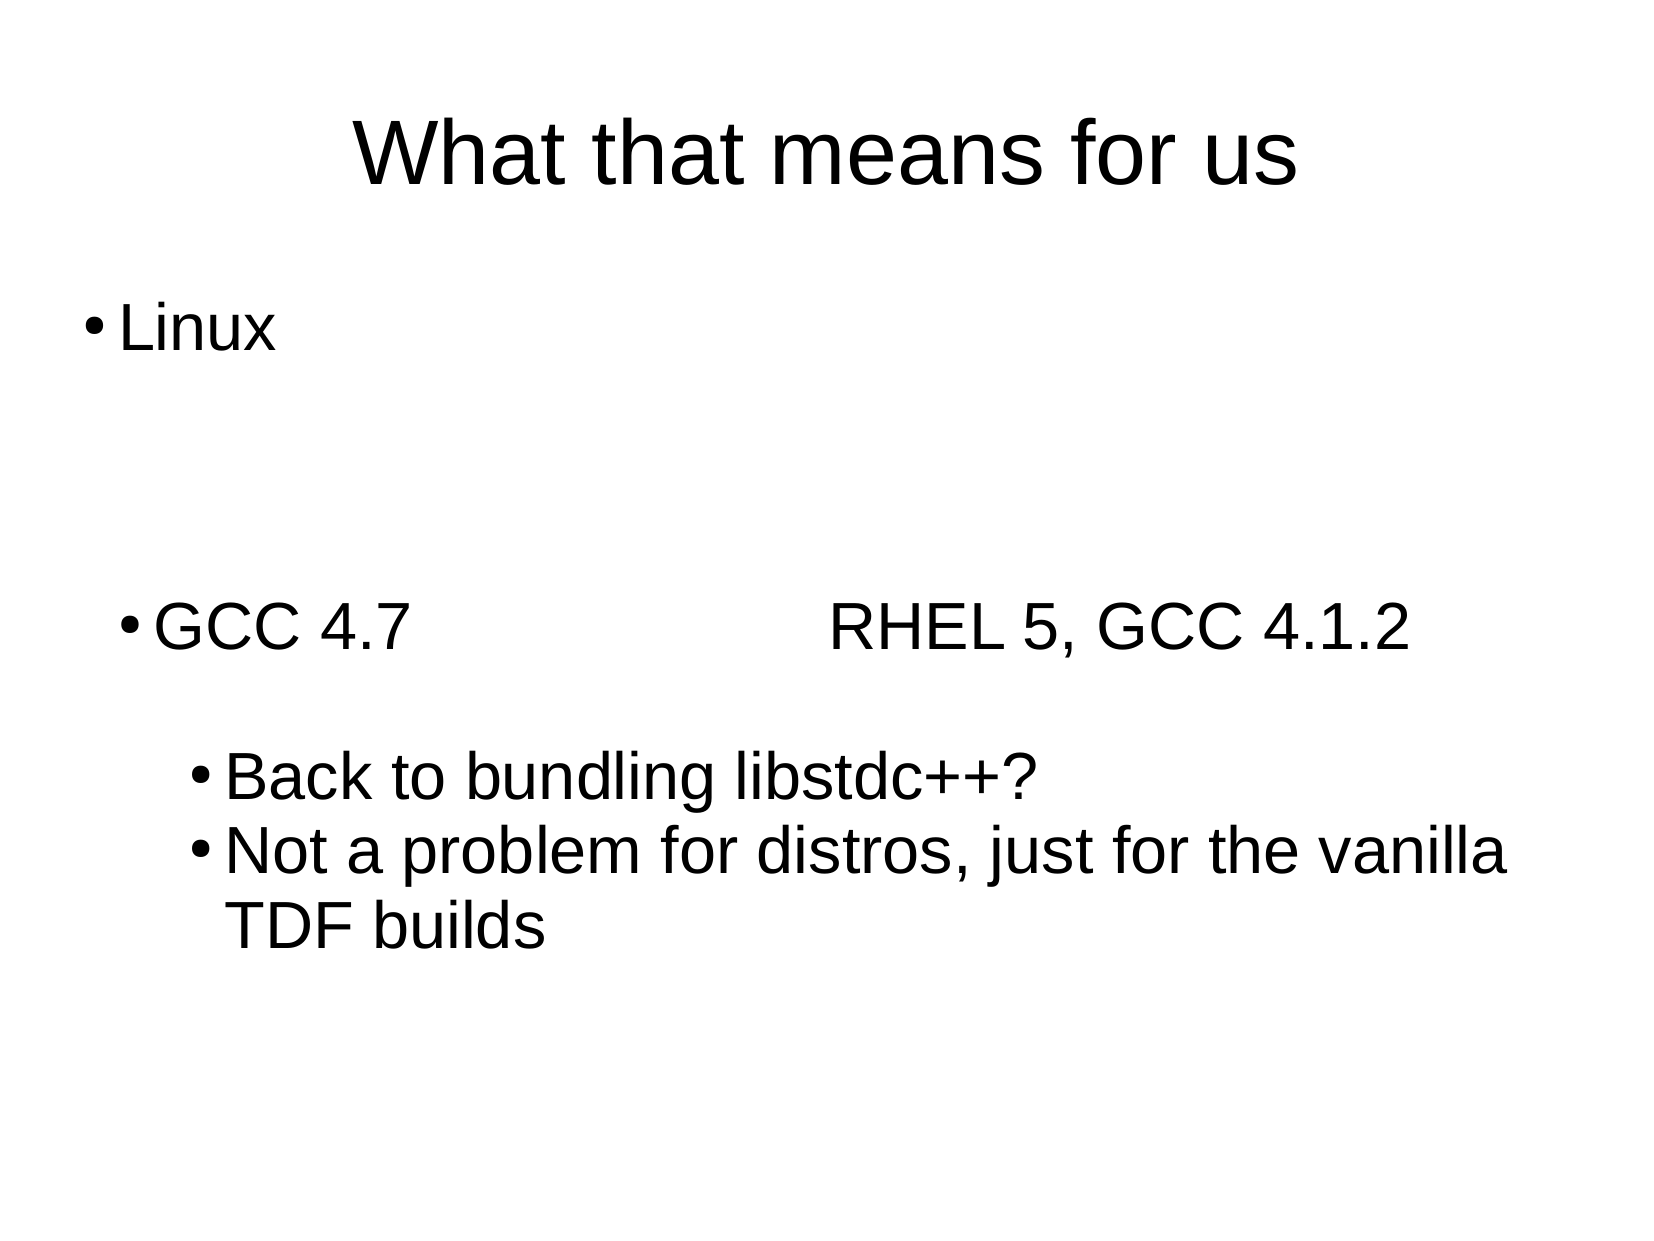

# What that means for us
Linux
GCC 4.7						RHEL 5, GCC 4.1.2
Back to bundling libstdc++?
Not a problem for distros, just for the vanilla TDF builds